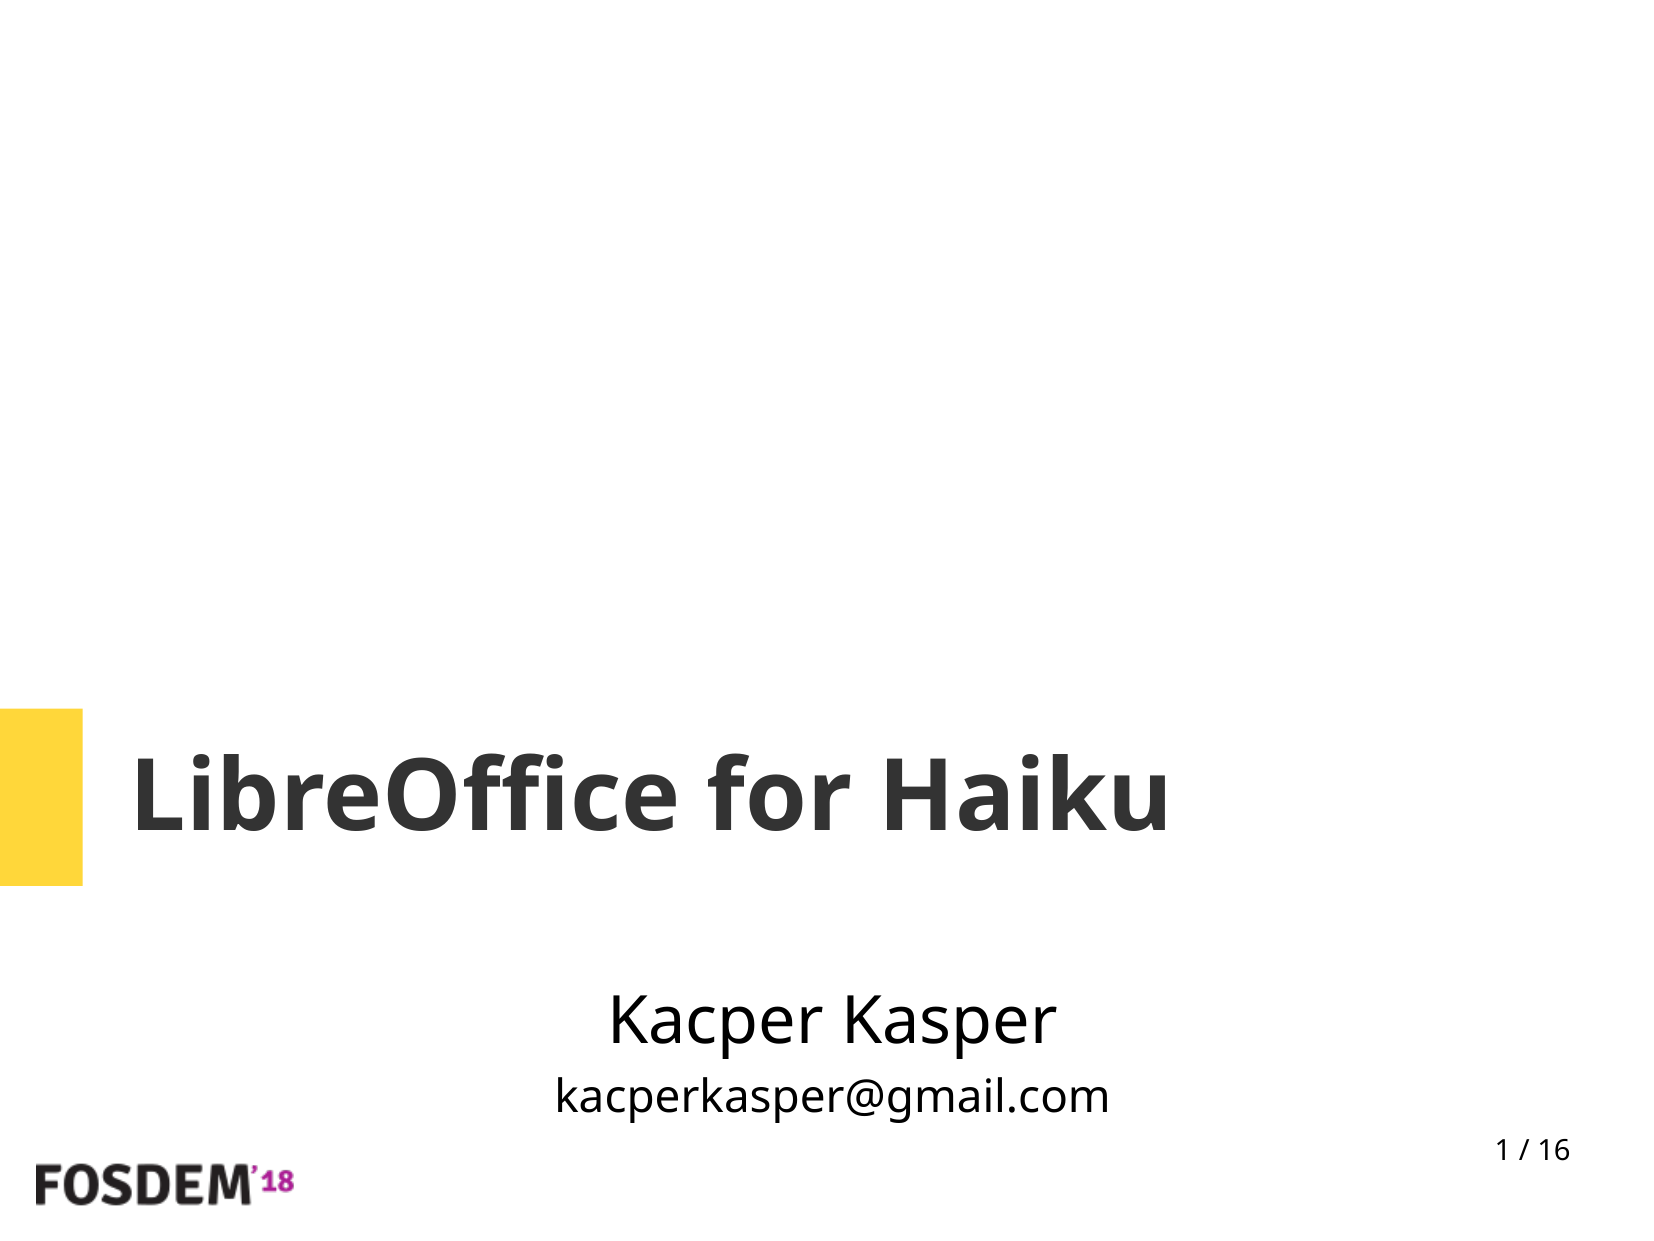

# LibreOffice for Haiku
Kacper Kasper
kacperkasper@gmail.com
1